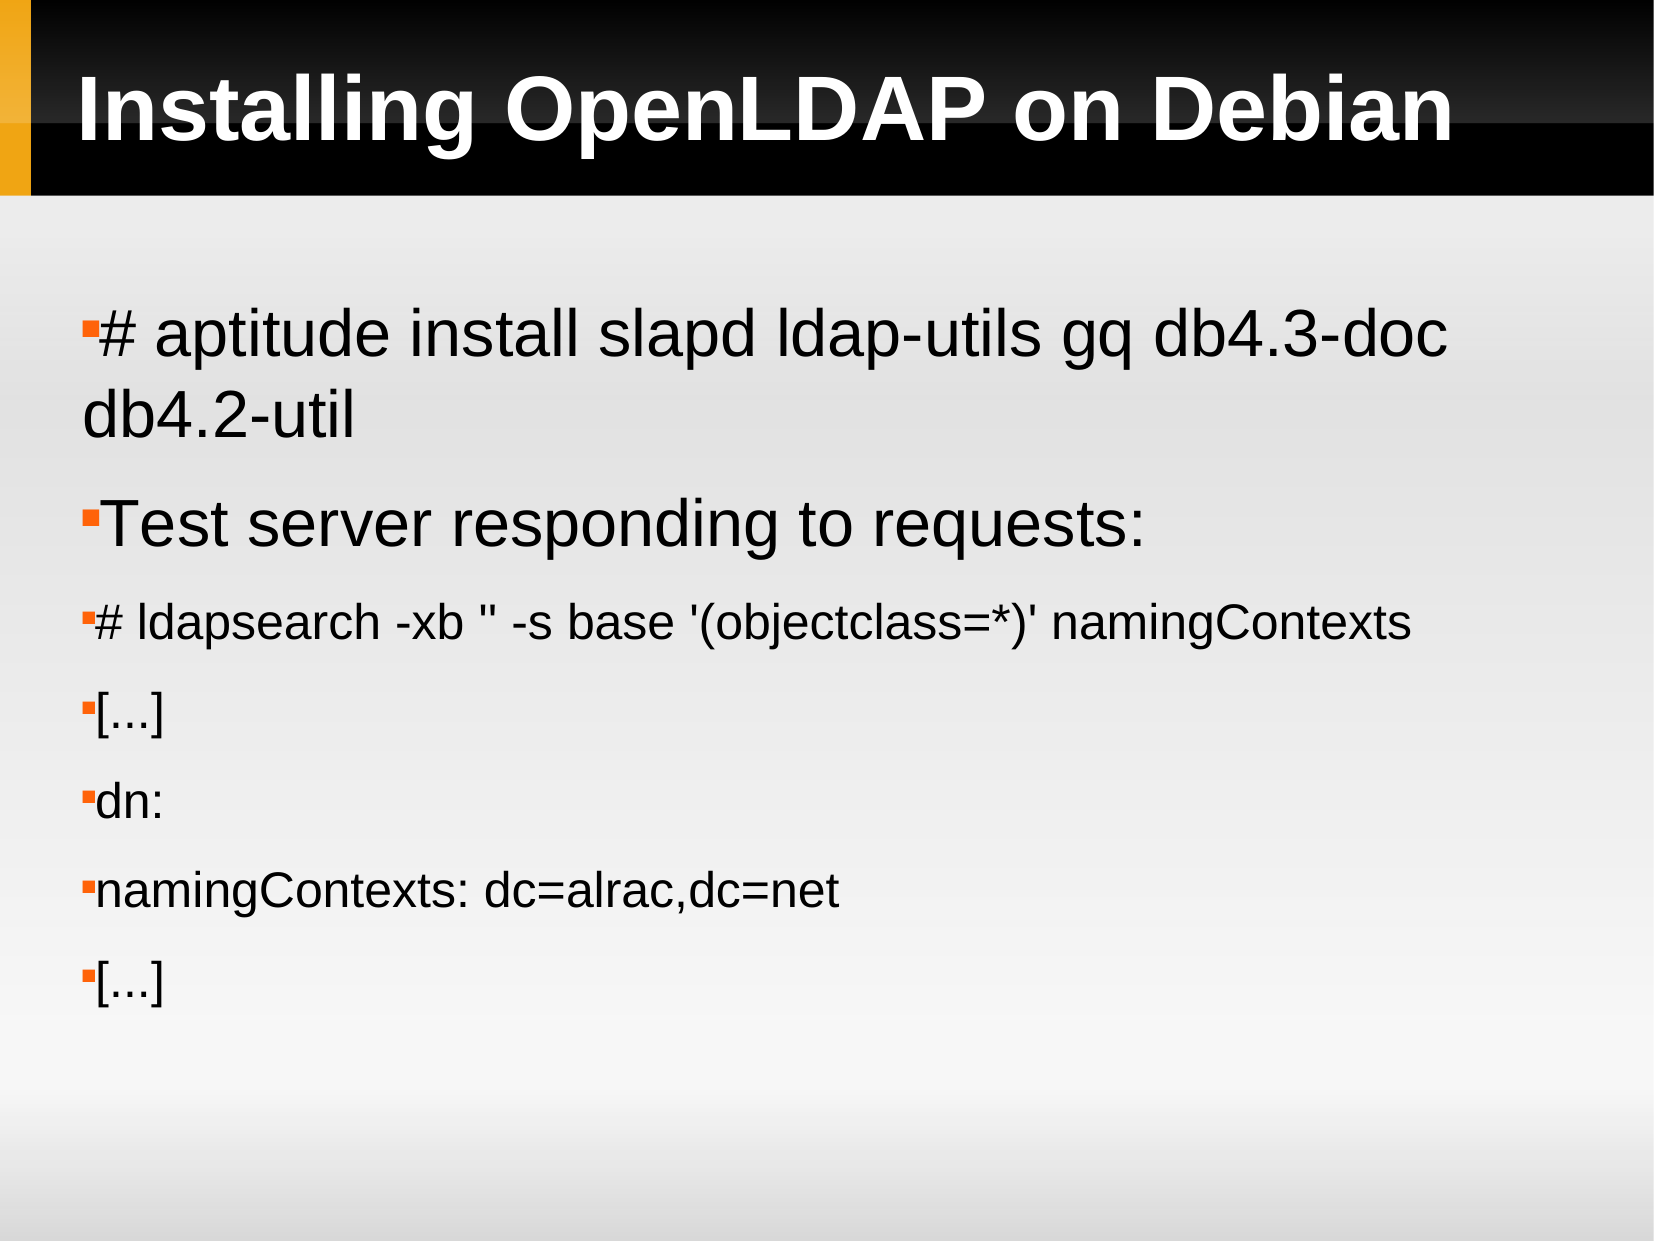

# Installing OpenLDAP on Debian
# aptitude install slapd ldap-utils gq db4.3-doc db4.2-util
Test server responding to requests:
# ldapsearch -xb '' -s base '(objectclass=*)' namingContexts
[...]
dn:
namingContexts: dc=alrac,dc=net
[...]